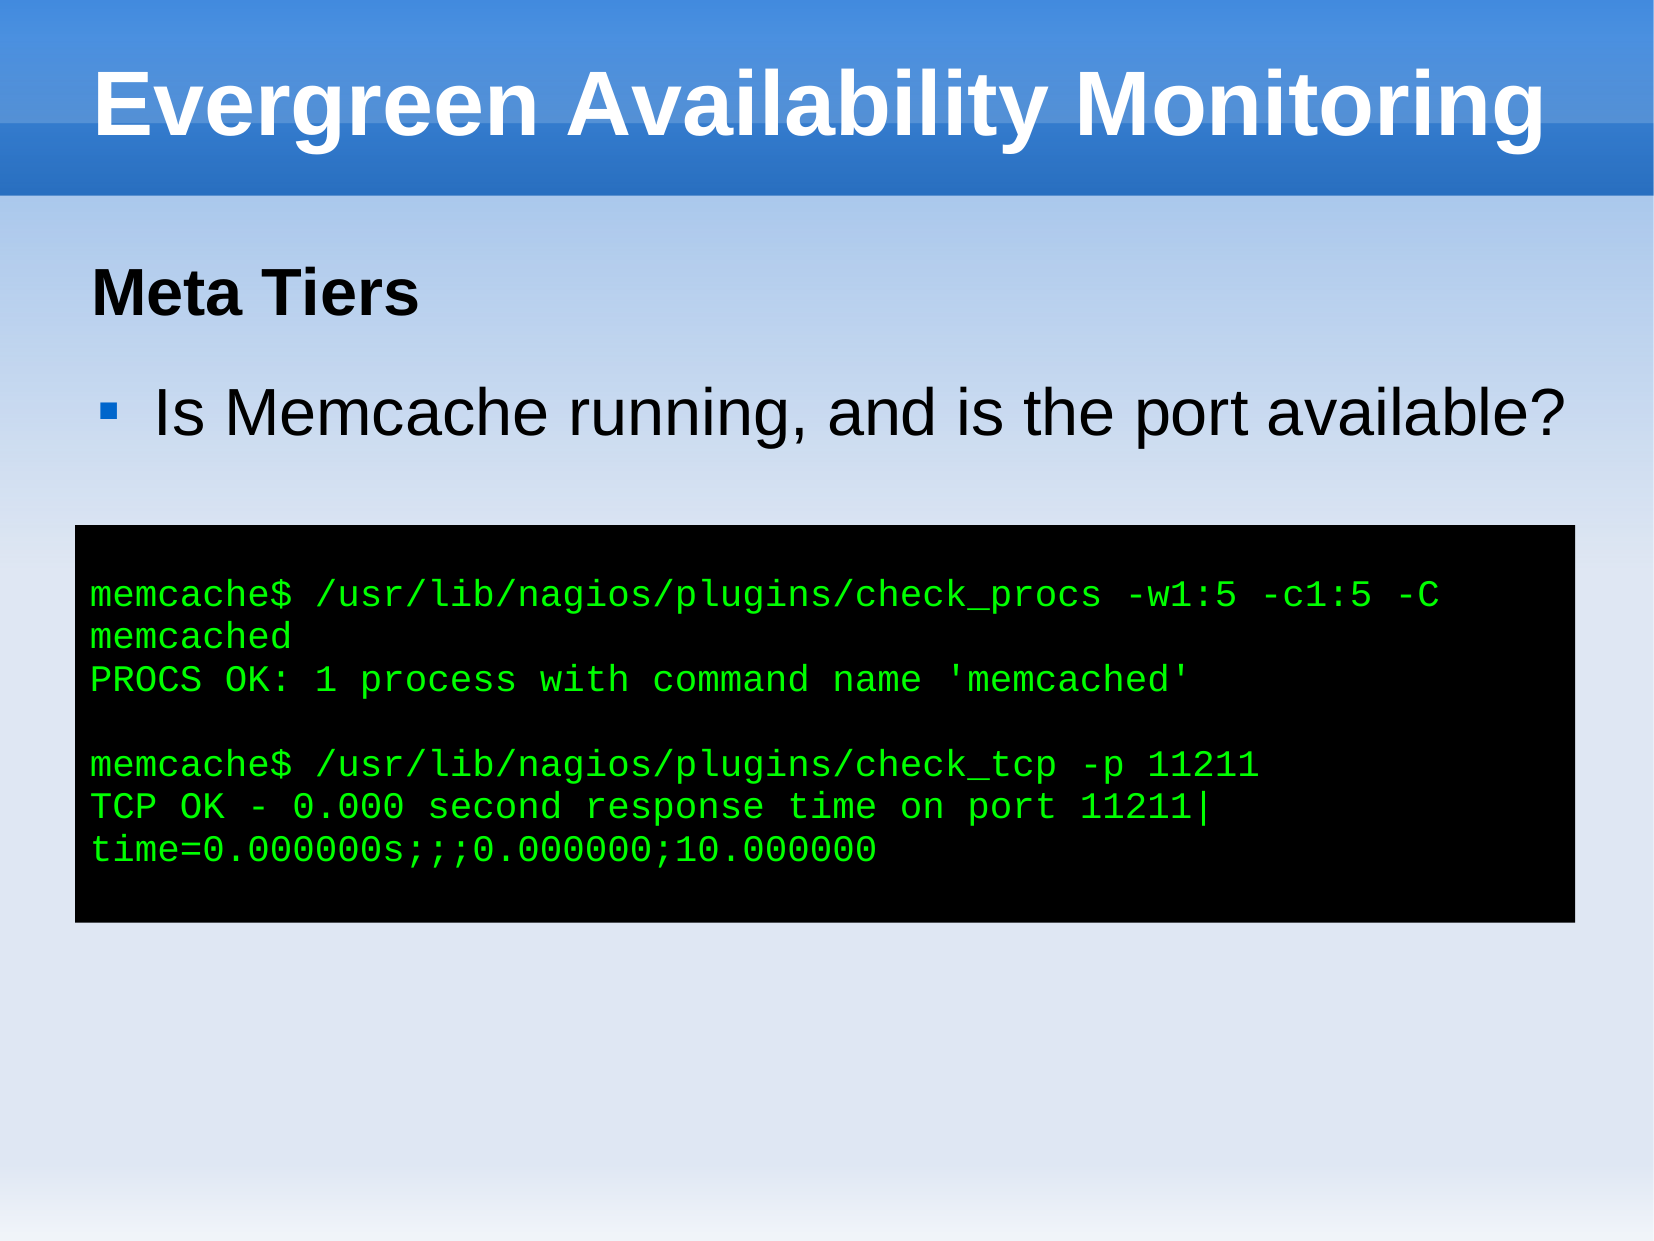

# Evergreen Availability Monitoring
Meta Tiers
Is Memcache running, and is the port available?
memcache$ /usr/lib/nagios/plugins/check_procs -w1:5 -c1:5 -C memcached
PROCS OK: 1 process with command name 'memcached'
memcache$ /usr/lib/nagios/plugins/check_tcp -p 11211
TCP OK - 0.000 second response time on port 11211|time=0.000000s;;;0.000000;10.000000